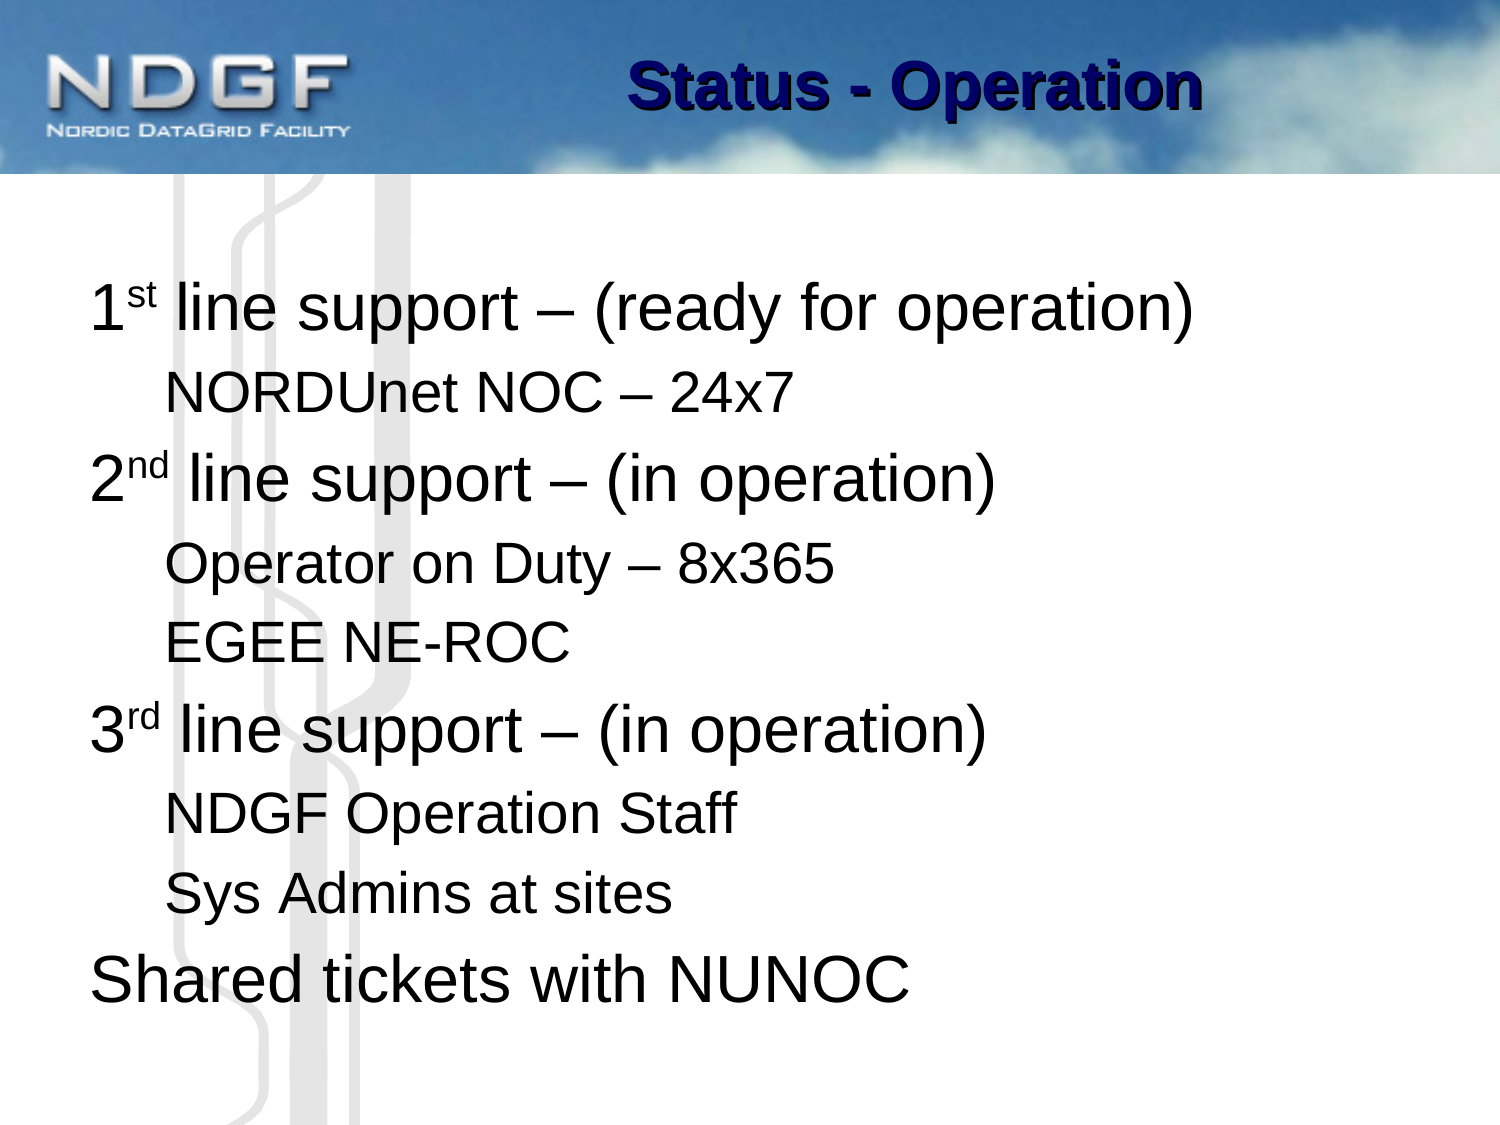

# Status - Operation
1st line support – (ready for operation)
NORDUnet NOC – 24x7
2nd line support – (in operation)
Operator on Duty – 8x365
EGEE NE-ROC
3rd line support – (in operation)
NDGF Operation Staff
Sys Admins at sites
Shared tickets with NUNOC